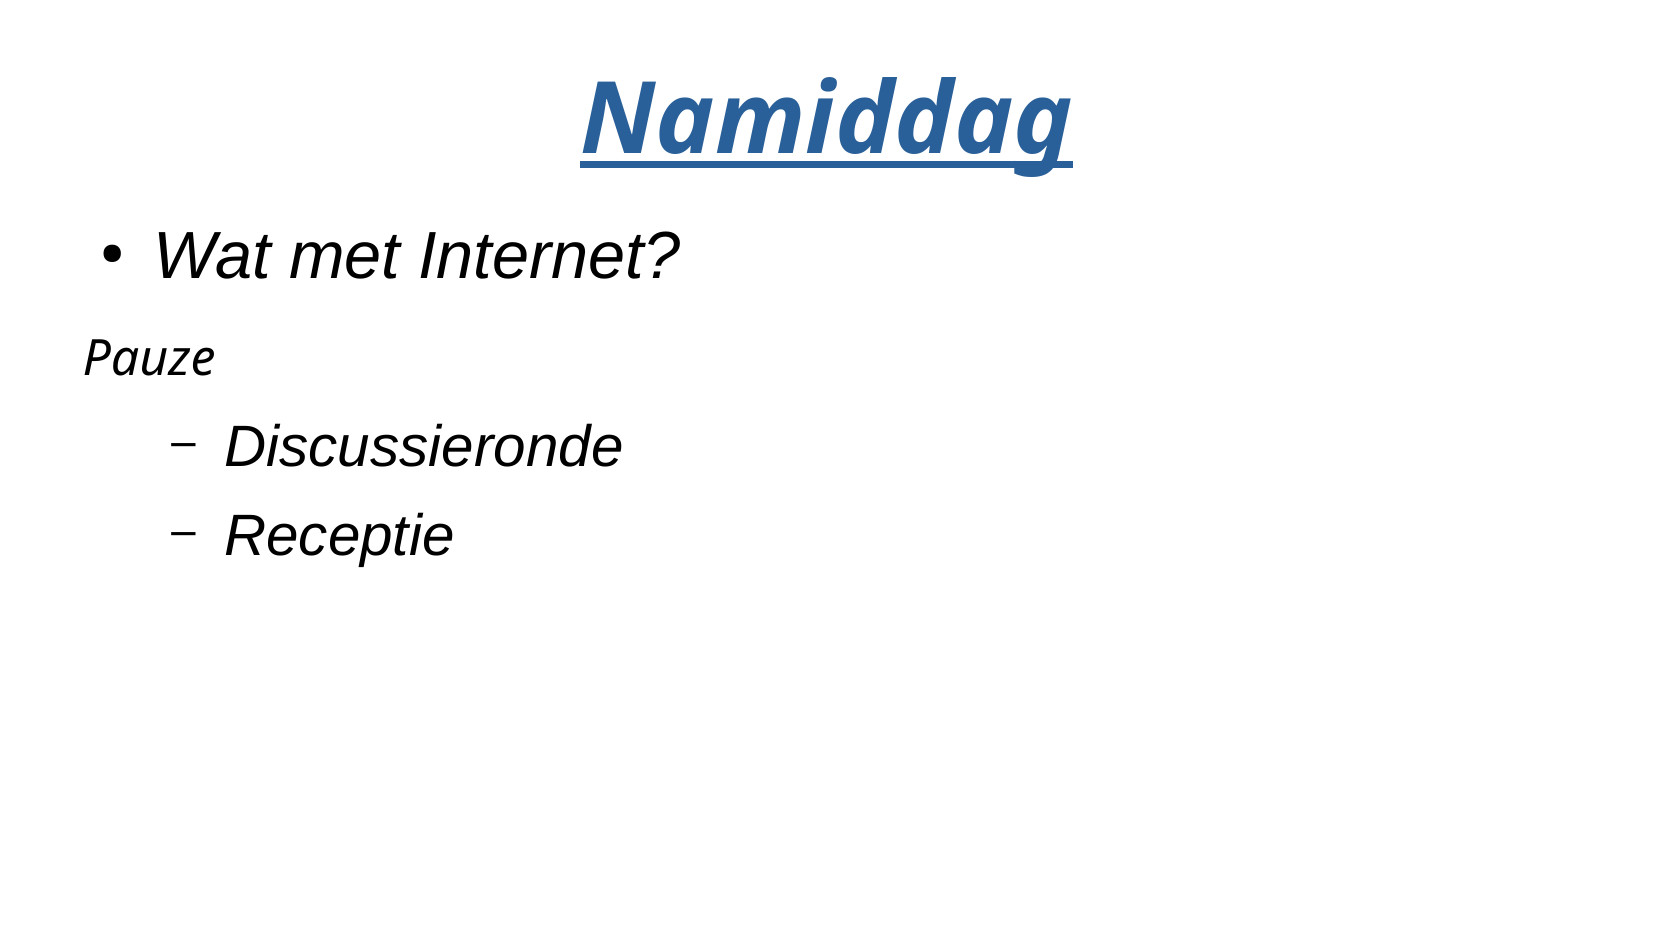

# Namiddag
Wat met Internet?
Pauze
Discussieronde
Receptie